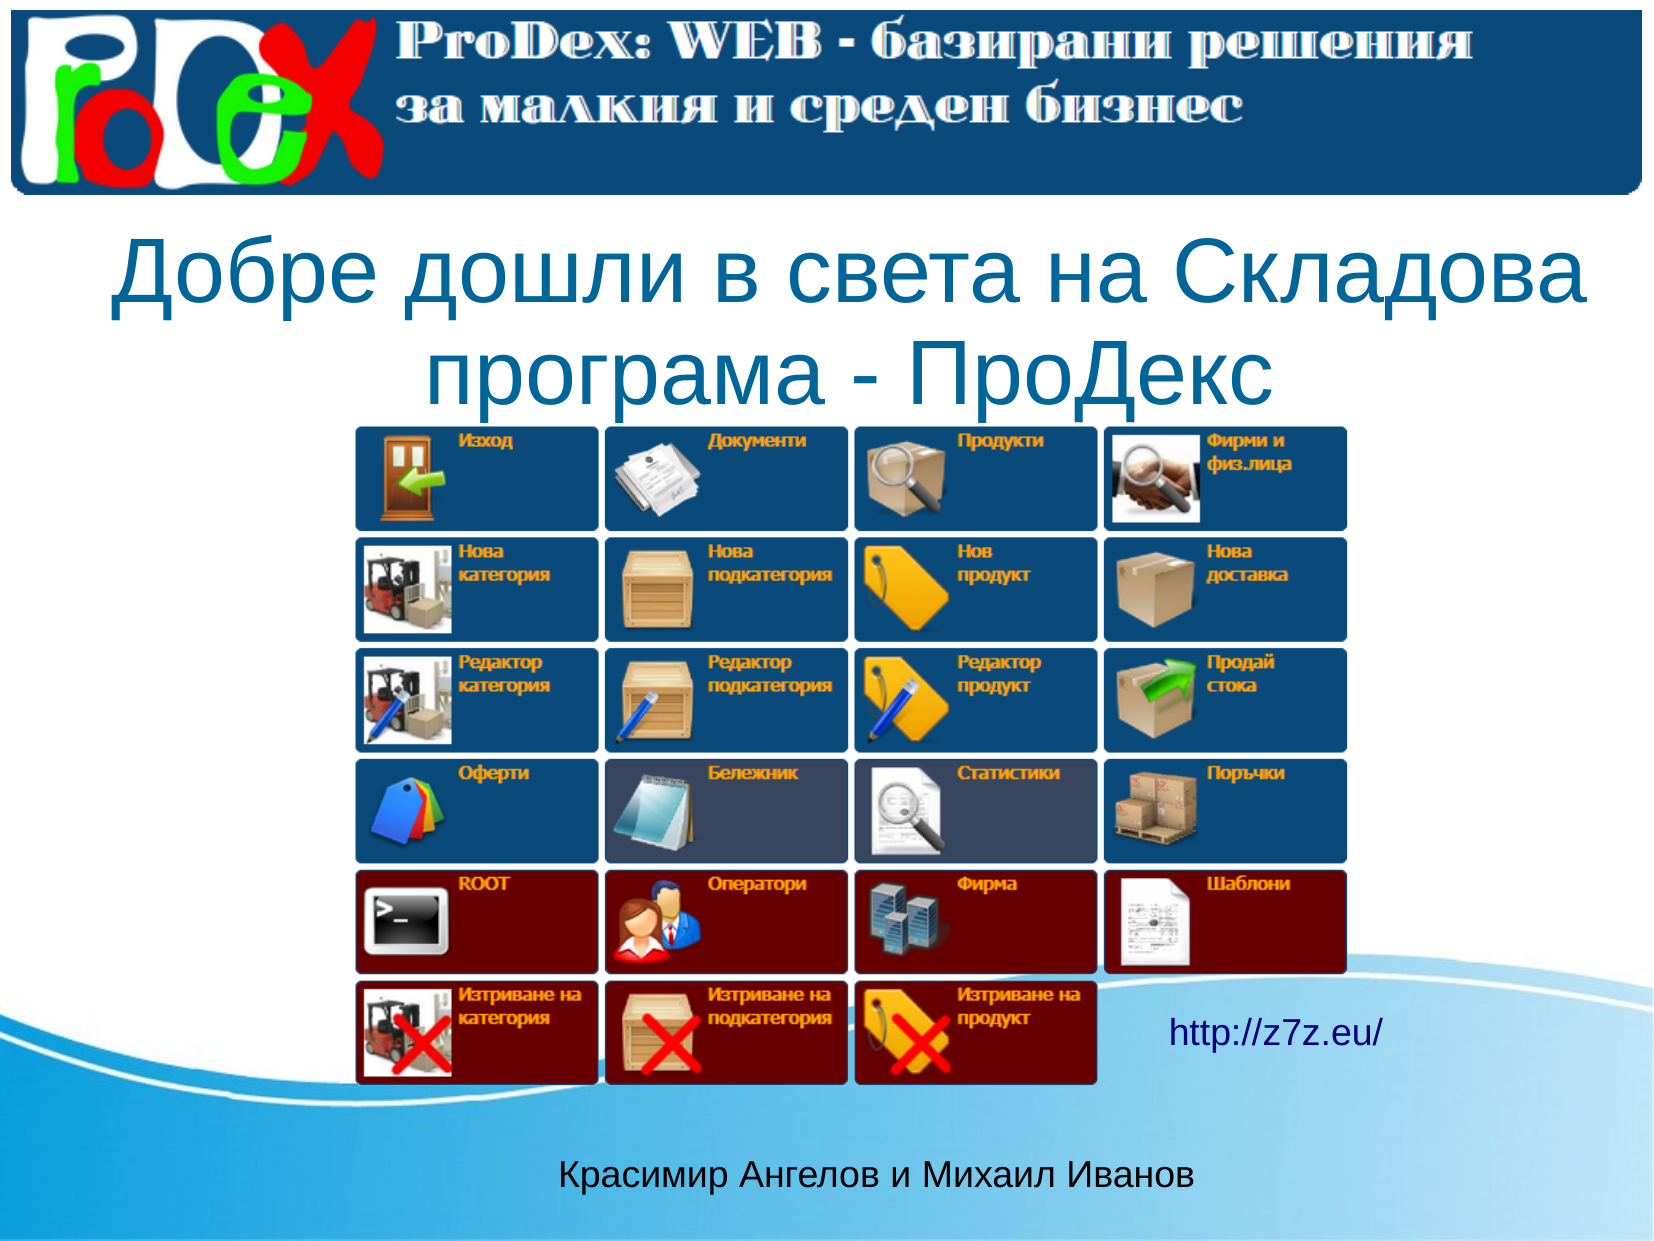

# Добре дошли в света на Складова програма - ПроДекс
http://z7z.eu/
Красимир Ангелов и Михаил Иванов